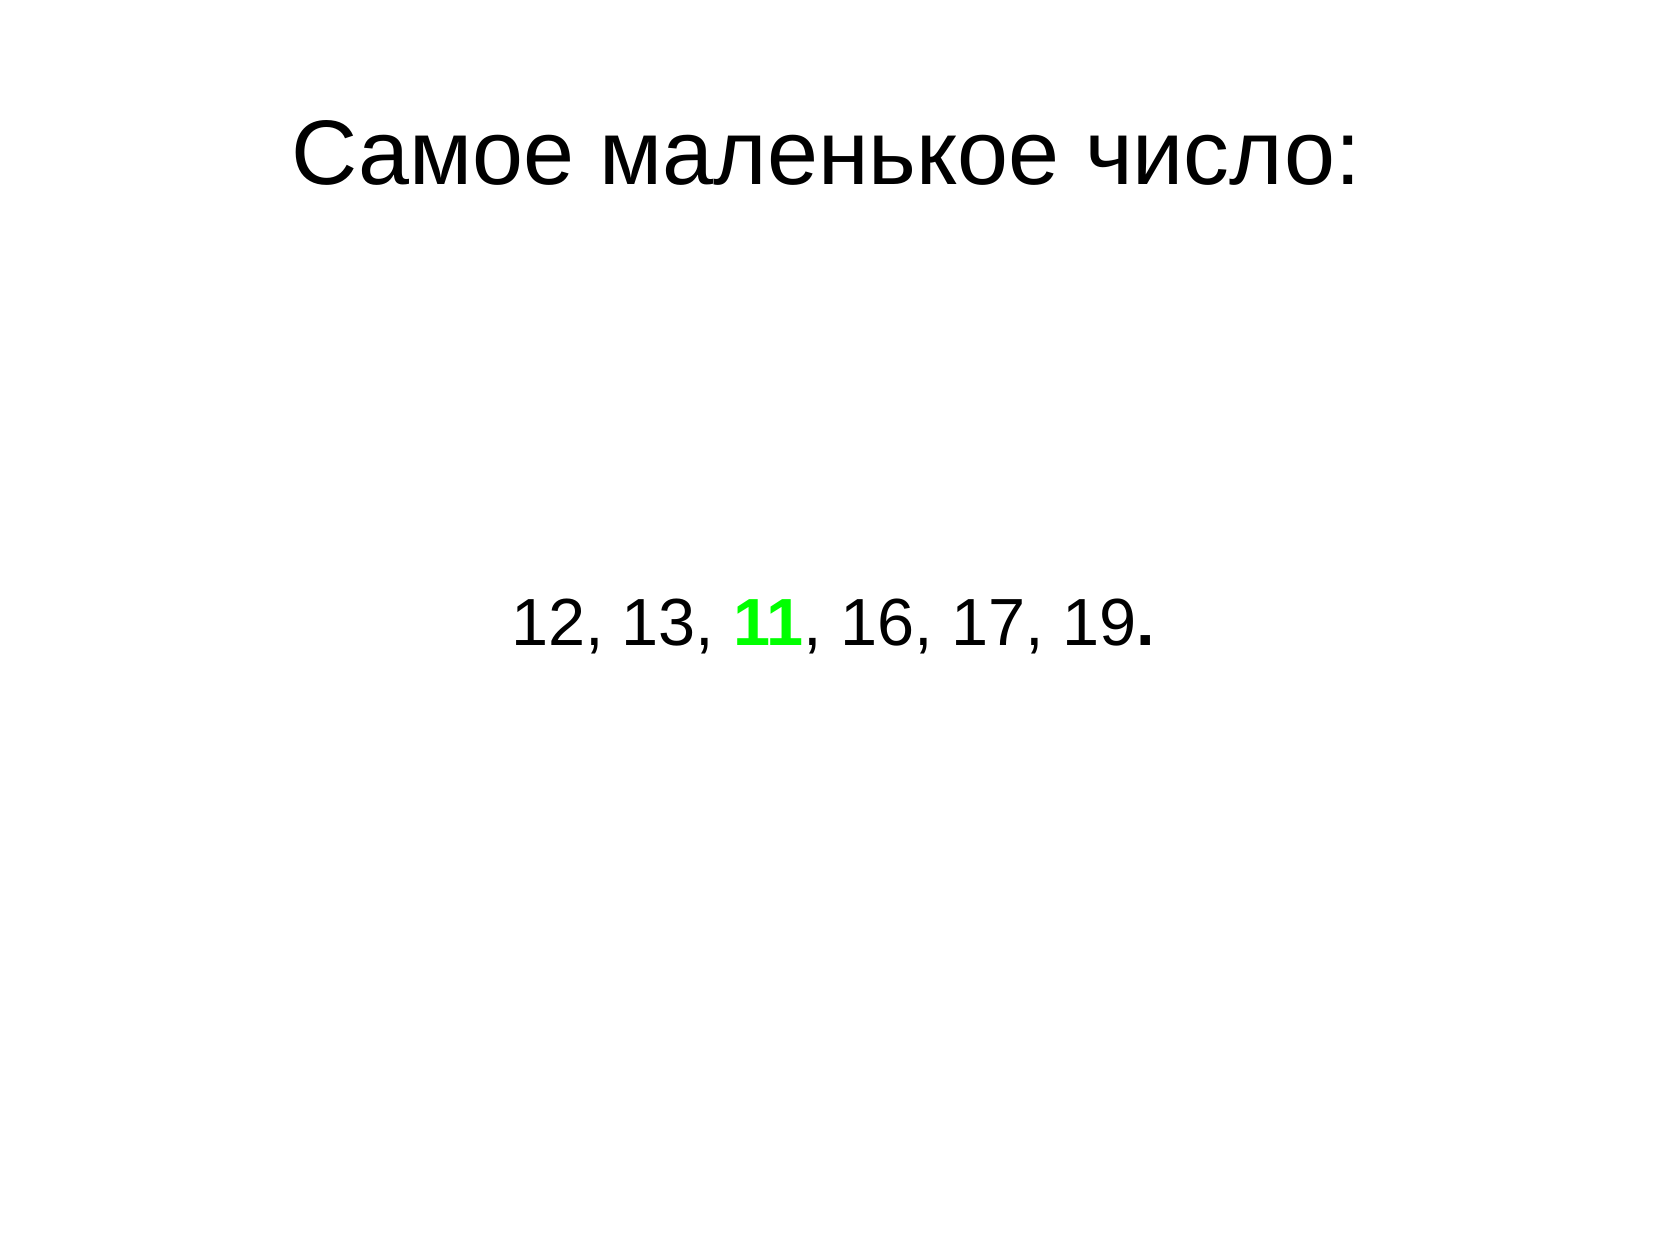

# Самое маленькое число:
 12, 13, 11, 16, 17, 19.